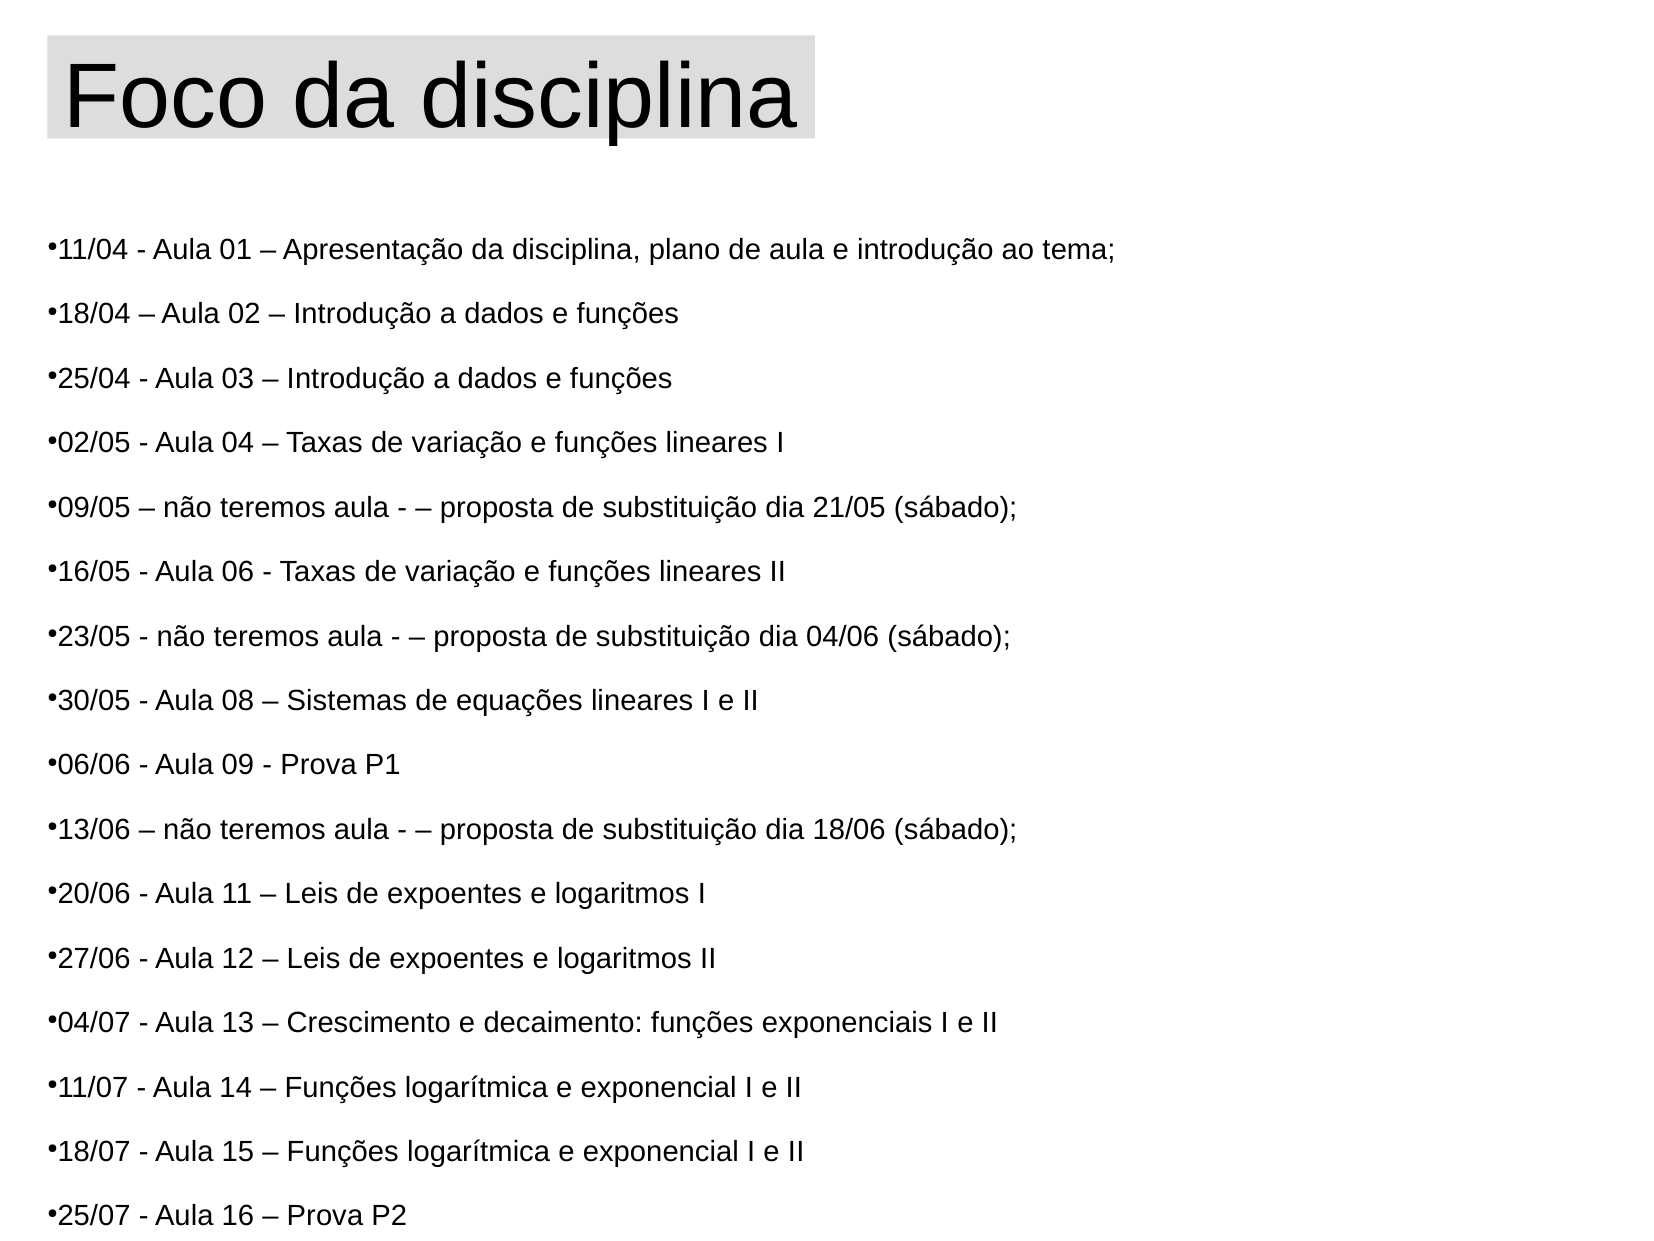

Foco da disciplina
# 11/04 - Aula 01 – Apresentação da disciplina, plano de aula e introdução ao tema;
18/04 – Aula 02 – Introdução a dados e funções
25/04 - Aula 03 – Introdução a dados e funções
02/05 - Aula 04 – Taxas de variação e funções lineares I
09/05 – não teremos aula - – proposta de substituição dia 21/05 (sábado);
16/05 - Aula 06 - Taxas de variação e funções lineares II
23/05 - não teremos aula - – proposta de substituição dia 04/06 (sábado);
30/05 - Aula 08 – Sistemas de equações lineares I e II
06/06 - Aula 09 - Prova P1
13/06 – não teremos aula - – proposta de substituição dia 18/06 (sábado);
20/06 - Aula 11 – Leis de expoentes e logaritmos I
27/06 - Aula 12 – Leis de expoentes e logaritmos II
04/07 - Aula 13 – Crescimento e decaimento: funções exponenciais I e II
11/07 - Aula 14 – Funções logarítmica e exponencial I e II
18/07 - Aula 15 – Funções logarítmica e exponencial I e II
25/07 - Aula 16 – Prova P2